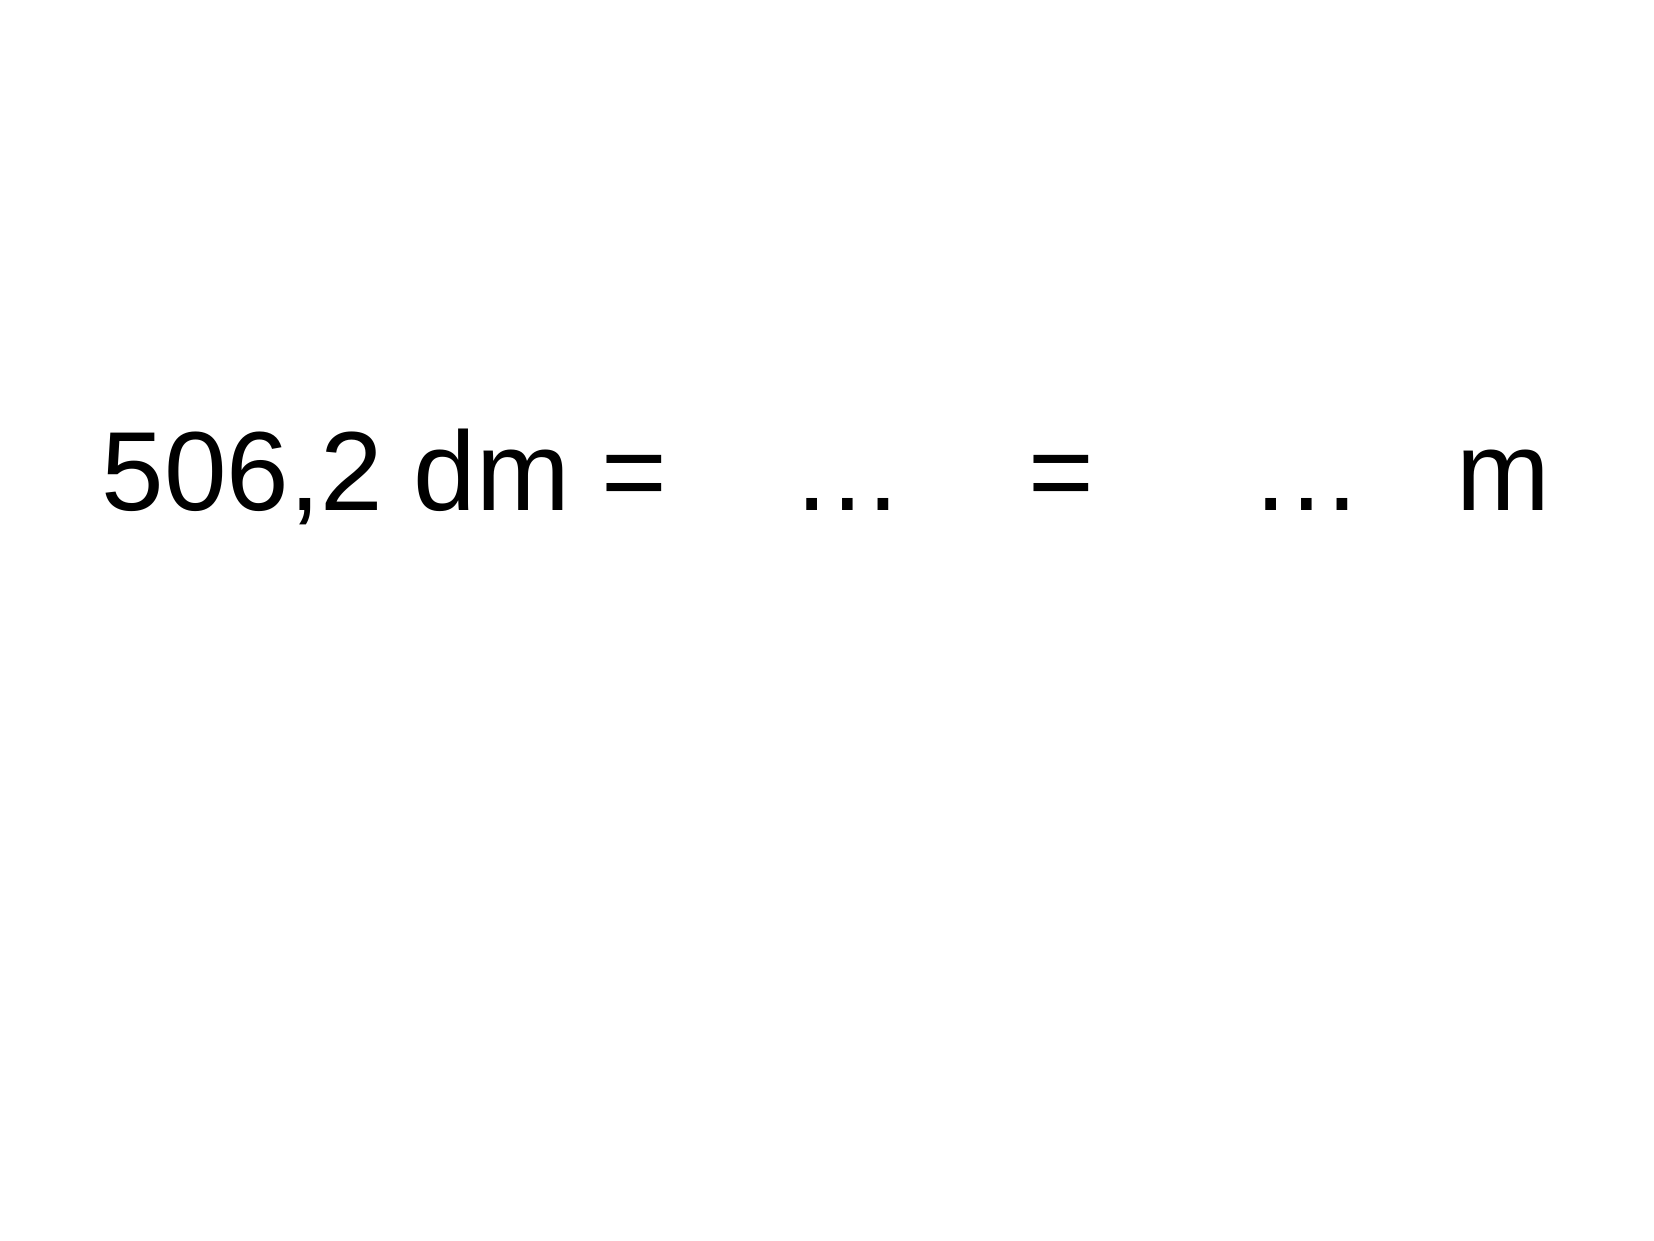

# 506,2 dm = … = … m